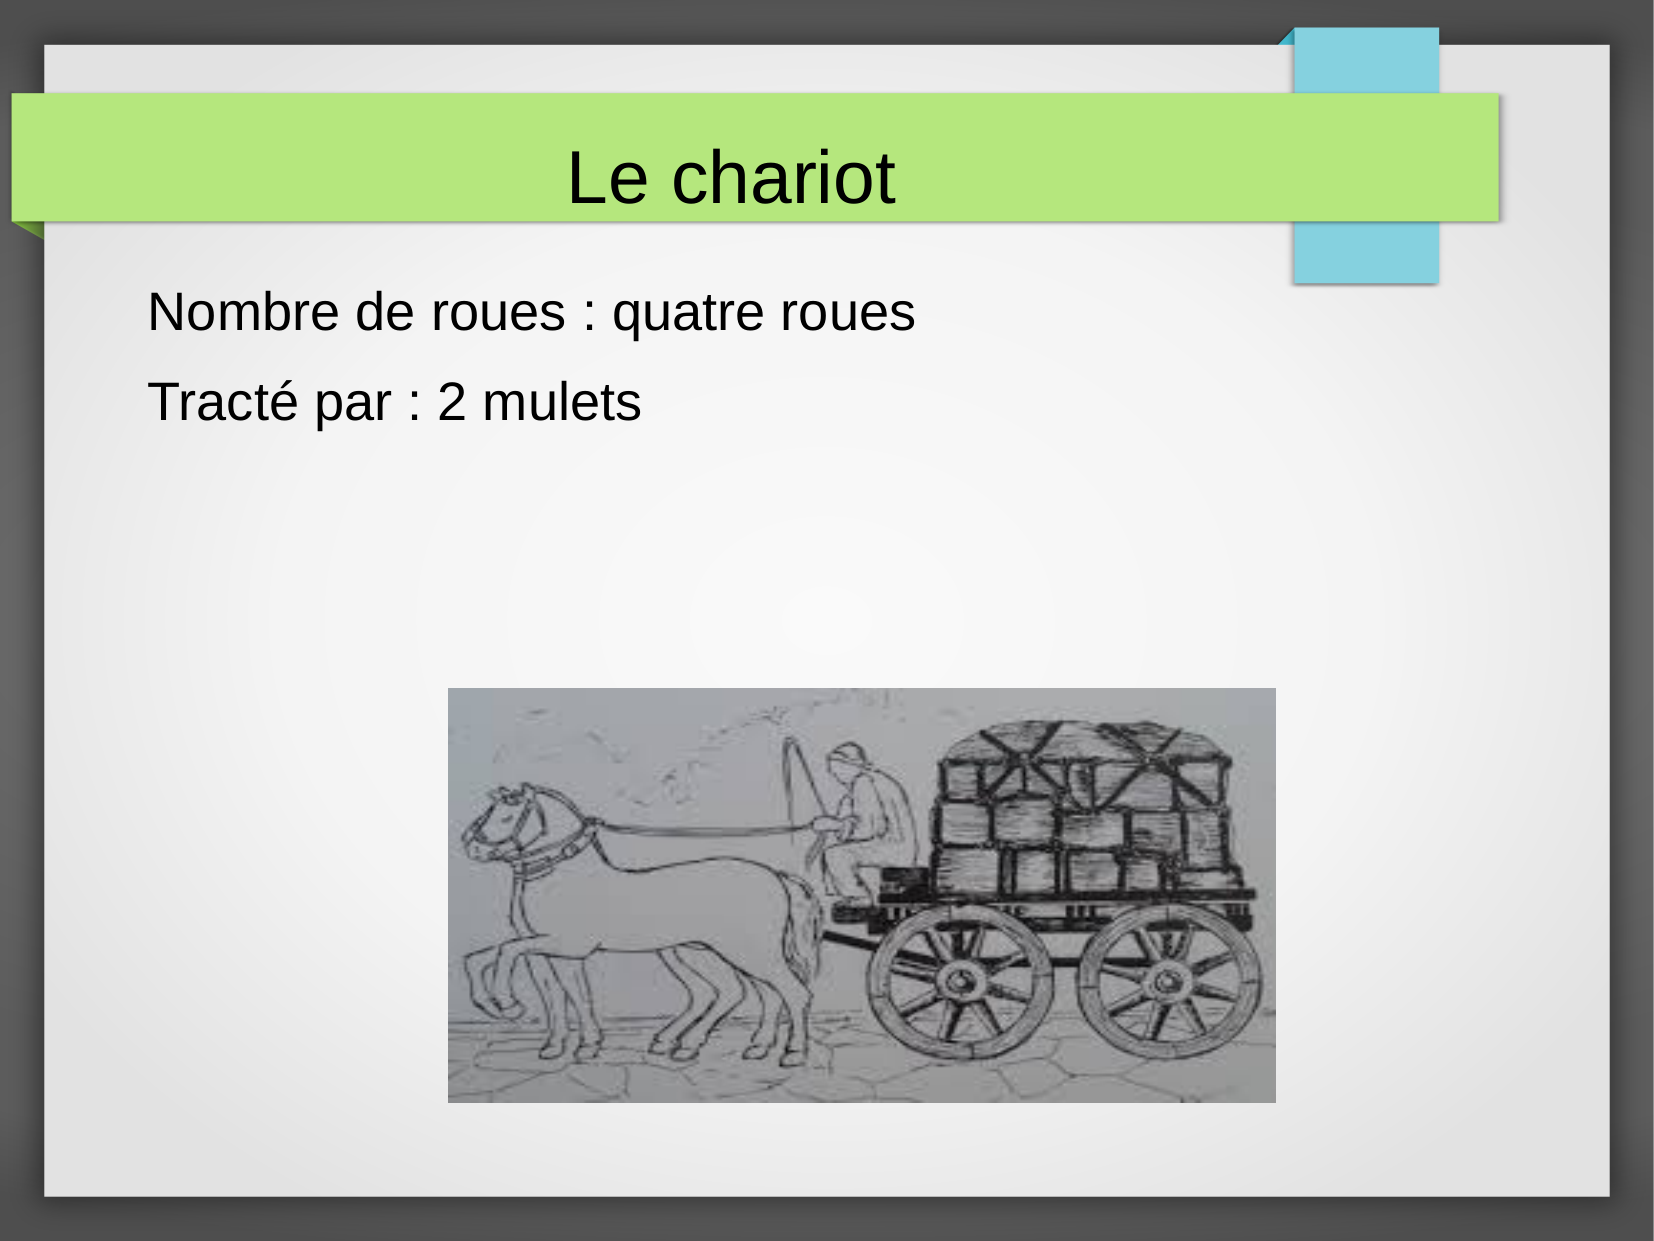

# Le chariot
Nombre de roues : quatre roues
Tracté par : 2 mulets